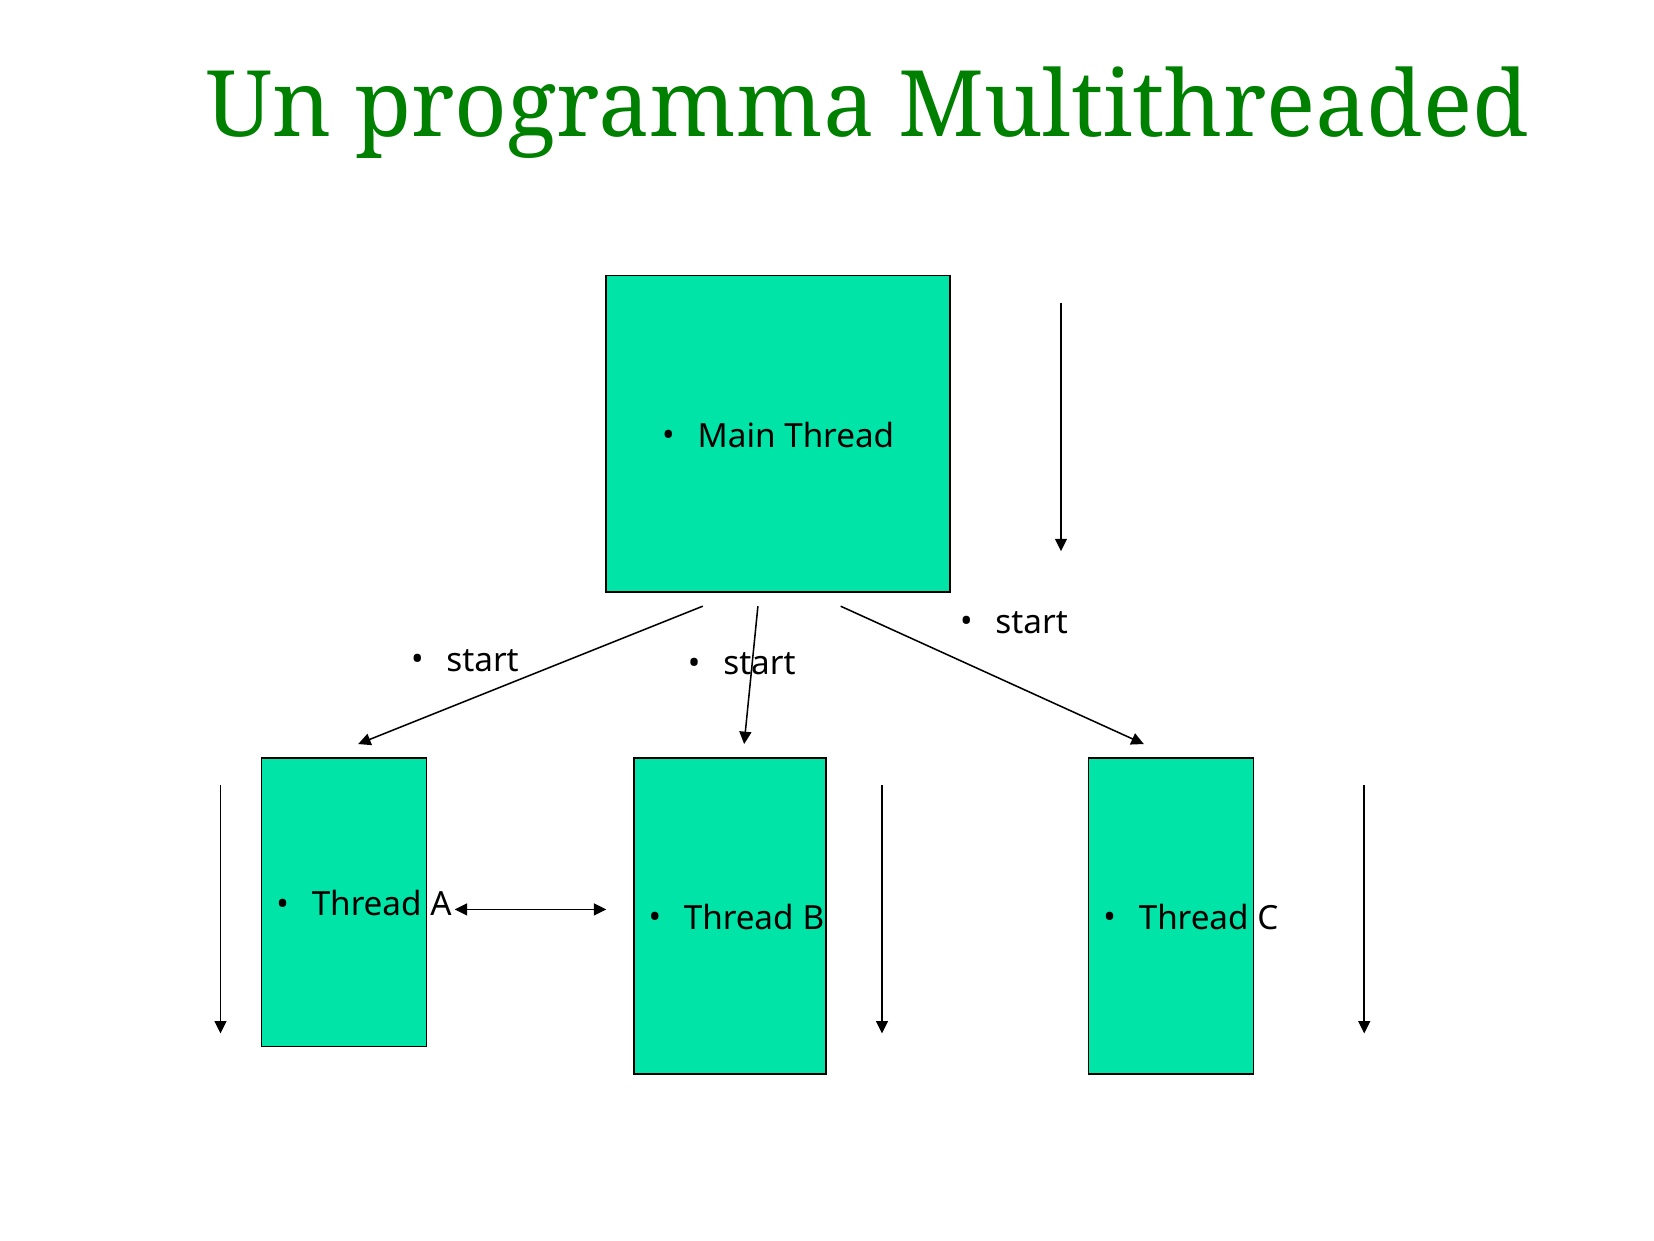

Un programma Multithreaded
Main Thread
start
start
start
Thread A
Thread B
Thread C